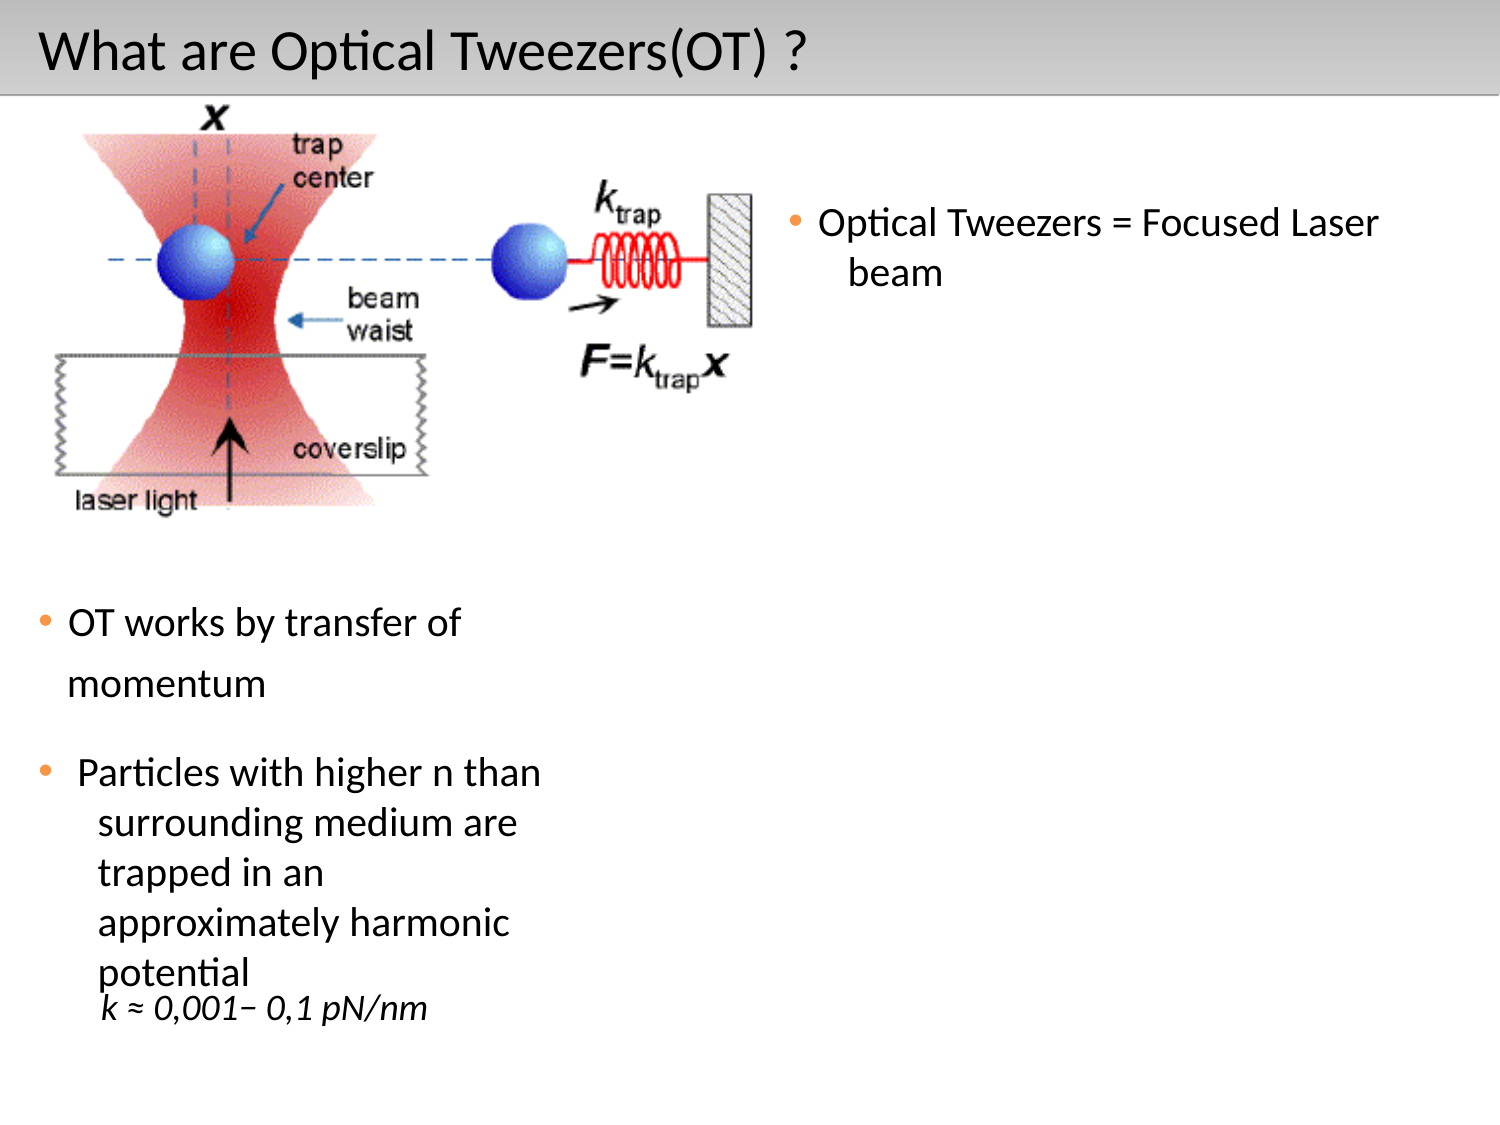

# What are Optical Tweezers(OT) ?
Optical Tweezers = Focused Laser beam
OT works by transfer of
 momentum
 Particles with higher n than surrounding medium are trapped in an approximately harmonic potential
k ≈ 0,001− 0,1 pN/nm